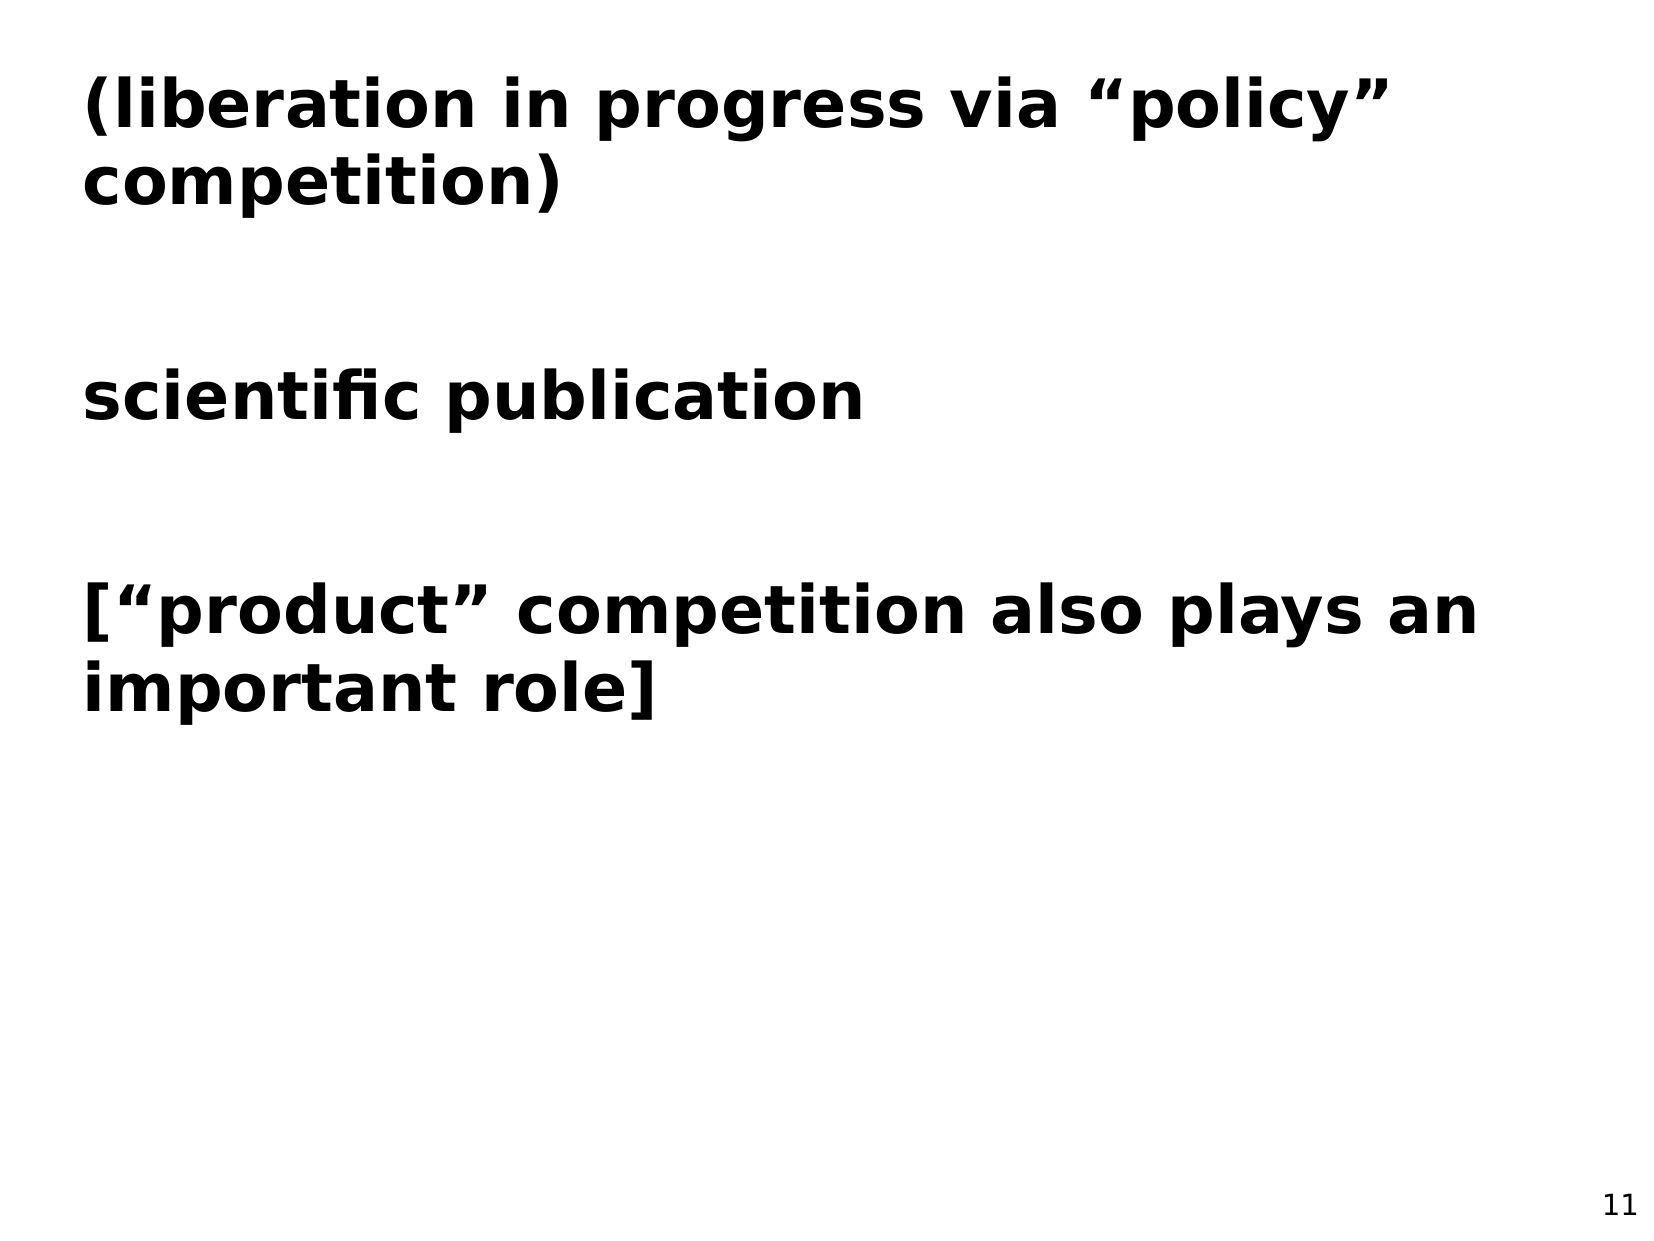

# (liberation in progress via “policy” competition)
scientific publication
[“product” competition also plays an important role]